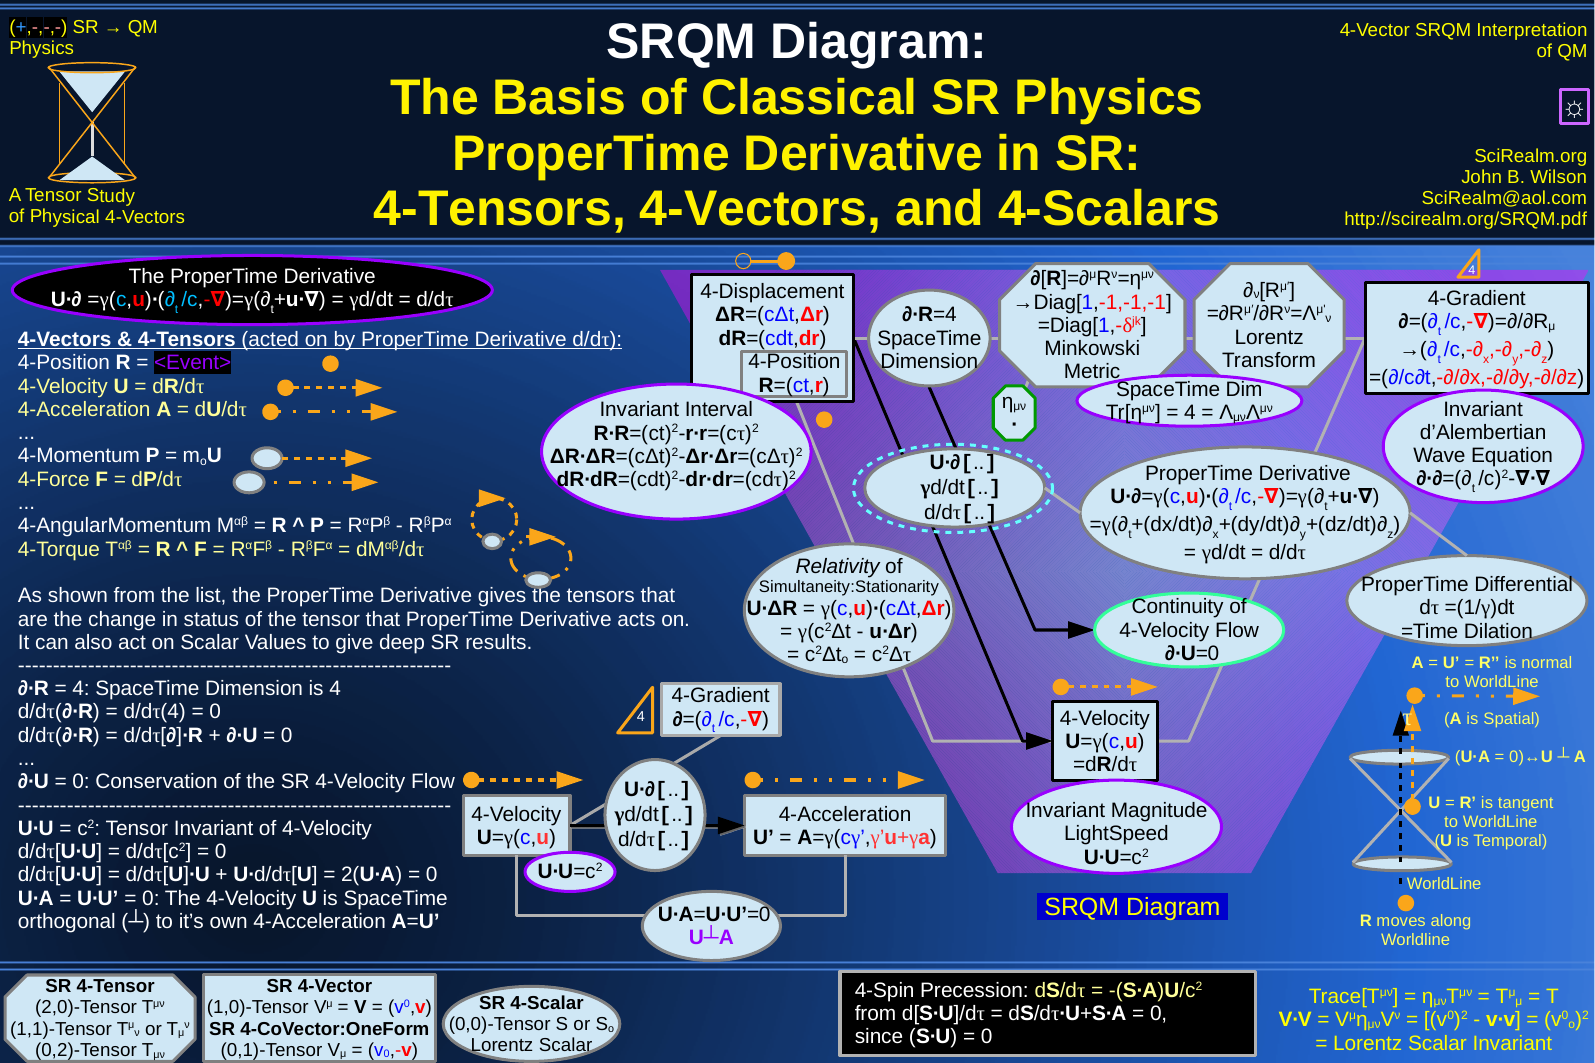

(+,-,-,-) SR → QM
Physics
A Tensor Study
of Physical 4-Vectors
4-Vector SRQM Interpretation
of QM
SciRealm.org
John B. Wilson
SciRealm@aol.com
http://scirealm.org/SRQM.pdf
# SRQM Diagram: The Basis of Classical SR Physics ProperTime Derivative in SR: 4-Tensors, 4-Vectors, and 4-Scalars
☼
4
∂[R]=∂μRν=ημν
→Diag[1,-1,-1,-1]
=Diag[1,-δjk]
Minkowski
Metric
∂ν[Rμ′]
=∂Rμ′/∂Rν=Λμ'ν
Lorentz
Transform
4-Displacement
ΔR=(cΔt,Δr)
dR=(cdt,dr)
4-Gradient
∂=(∂t /c,-∇)=∂/∂Rμ
→(∂t /c,-∂x,-∂y,-∂z)
=(∂/c∂t,-∂/∂x,-∂/∂y,-∂/∂z)
∂∙R=4
SpaceTime
Dimension
4-Position
R=(ct,r)
SpaceTime Dim
Tr[ημν] = 4 = ΛμνΛμν
Invariant Interval
R∙R=(ct)2-r∙r=(cτ)2
ΔR∙ΔR=(cΔt)2-Δr∙Δr=(cΔτ)2
dR∙dR=(cdt)2-dr∙dr=(cdτ)2
 ημν
∙
Invariant
d’Alembertian
Wave Equation
∂∙∂=(∂t /c)2-∇∙∇
 ProperTime Derivative
U∙∂=γ(c,u)∙(∂t /c,-∇)=γ(∂t+u∙∇)
=γ(∂t+(dx/dt)∂x+(dy/dt)∂y+(dz/dt)∂z)
= γd/dt = d/dτ
 U∙∂[..]
 γd/dt[..]
 d/dτ[..]
Relativity of
Simultaneity:Stationarity
U∙ΔR = γ(c,u)∙(cΔt,Δr)
= γ(c2Δt - u∙Δr)
= c2Δto = c2Δτ
ProperTime Differential
dτ =(1/γ)dt
=Time Dilation
Continuity of
4-Velocity Flow
 ∂∙U=0
4-Velocity
U=γ(c,u)
=dR/dτ
Invariant Magnitude
LightSpeed
U∙U=c2
The ProperTime Derivative
U∙∂ =γ(c,u)∙(∂t /c,-∇)=γ(∂t+u∙∇) = γd/dt = d/dτ
4-Vectors & 4-Tensors (acted on by ProperTime Derivative d/dτ):
4-Position R = <Event>
4-Velocity U = dR/dτ
4-Acceleration A = dU/dτ
...
4-Momentum P = moU
4-Force F = dP/dτ
...
4-AngularMomentum Mαβ = R ^ P = RαPβ - RβPα
4-Torque Tαβ = R ^ F = RαFβ - RβFα = dMαβ/dτ
As shown from the list, the ProperTime Derivative gives the tensors that are the change in status of the tensor that ProperTime Derivative acts on. It can also act on Scalar Values to give deep SR results.
--------------------------------------------------------------
∂∙R = 4: SpaceTime Dimension is 4
d/dτ(∂∙R) = d/dτ(4) = 0
d/dτ(∂∙R) = d/dτ[∂]∙R + ∂∙U = 0
...
∂∙U = 0: Conservation of the SR 4-Velocity Flow
--------------------------------------------------------------
U∙U = c2: Tensor Invariant of 4-Velocity
d/dτ[U∙U] = d/dτ[c2] = 0
d/dτ[U∙U] = d/dτ[U]∙U + U∙d/dτ[U] = 2(U∙A) = 0
U∙A = U∙U’ = 0: The 4-Velocity U is SpaceTime
orthogonal (┴) to it’s own 4-Acceleration A=U’
A = U’ = R’’ is normal
to WorldLine
(A is Spatial)
 (U·A = 0)↔U ┴ A
τ
U = R’ is tangent
to WorldLine
(U is Temporal)
 WorldLine
R moves along
Worldline
4-Gradient
∂=(∂t /c,-∇)
4
 U∙∂[..]
γd/dt[..]
d/dτ[..]
4-Velocity
U=γ(c,u)
4-Acceleration
U’ = A=γ(cγ’,γ’u+γa)
U∙U=c2
 SRQM Diagram
 U∙A=U∙U’=0
U┴A
4-Spin Precession: dS/dτ = -(S∙A)U/c2
from d[S∙U]/dτ = dS/dτ∙U+S∙A = 0,
since (S∙U) = 0
SR 4-Tensor
(2,0)-Tensor Tμν
(1,1)-Tensor Tμν or Tμν
(0,2)-Tensor Tμν
SR 4-Vector
(1,0)-Tensor Vμ = V = (v0,v)
SR 4-CoVector:OneForm
(0,1)-Tensor Vμ = (v0,-v)
Trace[Tμν] = ημνTμν = Tμμ = T
V∙V = VμημνVν = [(v0)2 - v∙v] = (v0o)2
= Lorentz Scalar Invariant
SR 4-Scalar
(0,0)-Tensor S or So
Lorentz Scalar